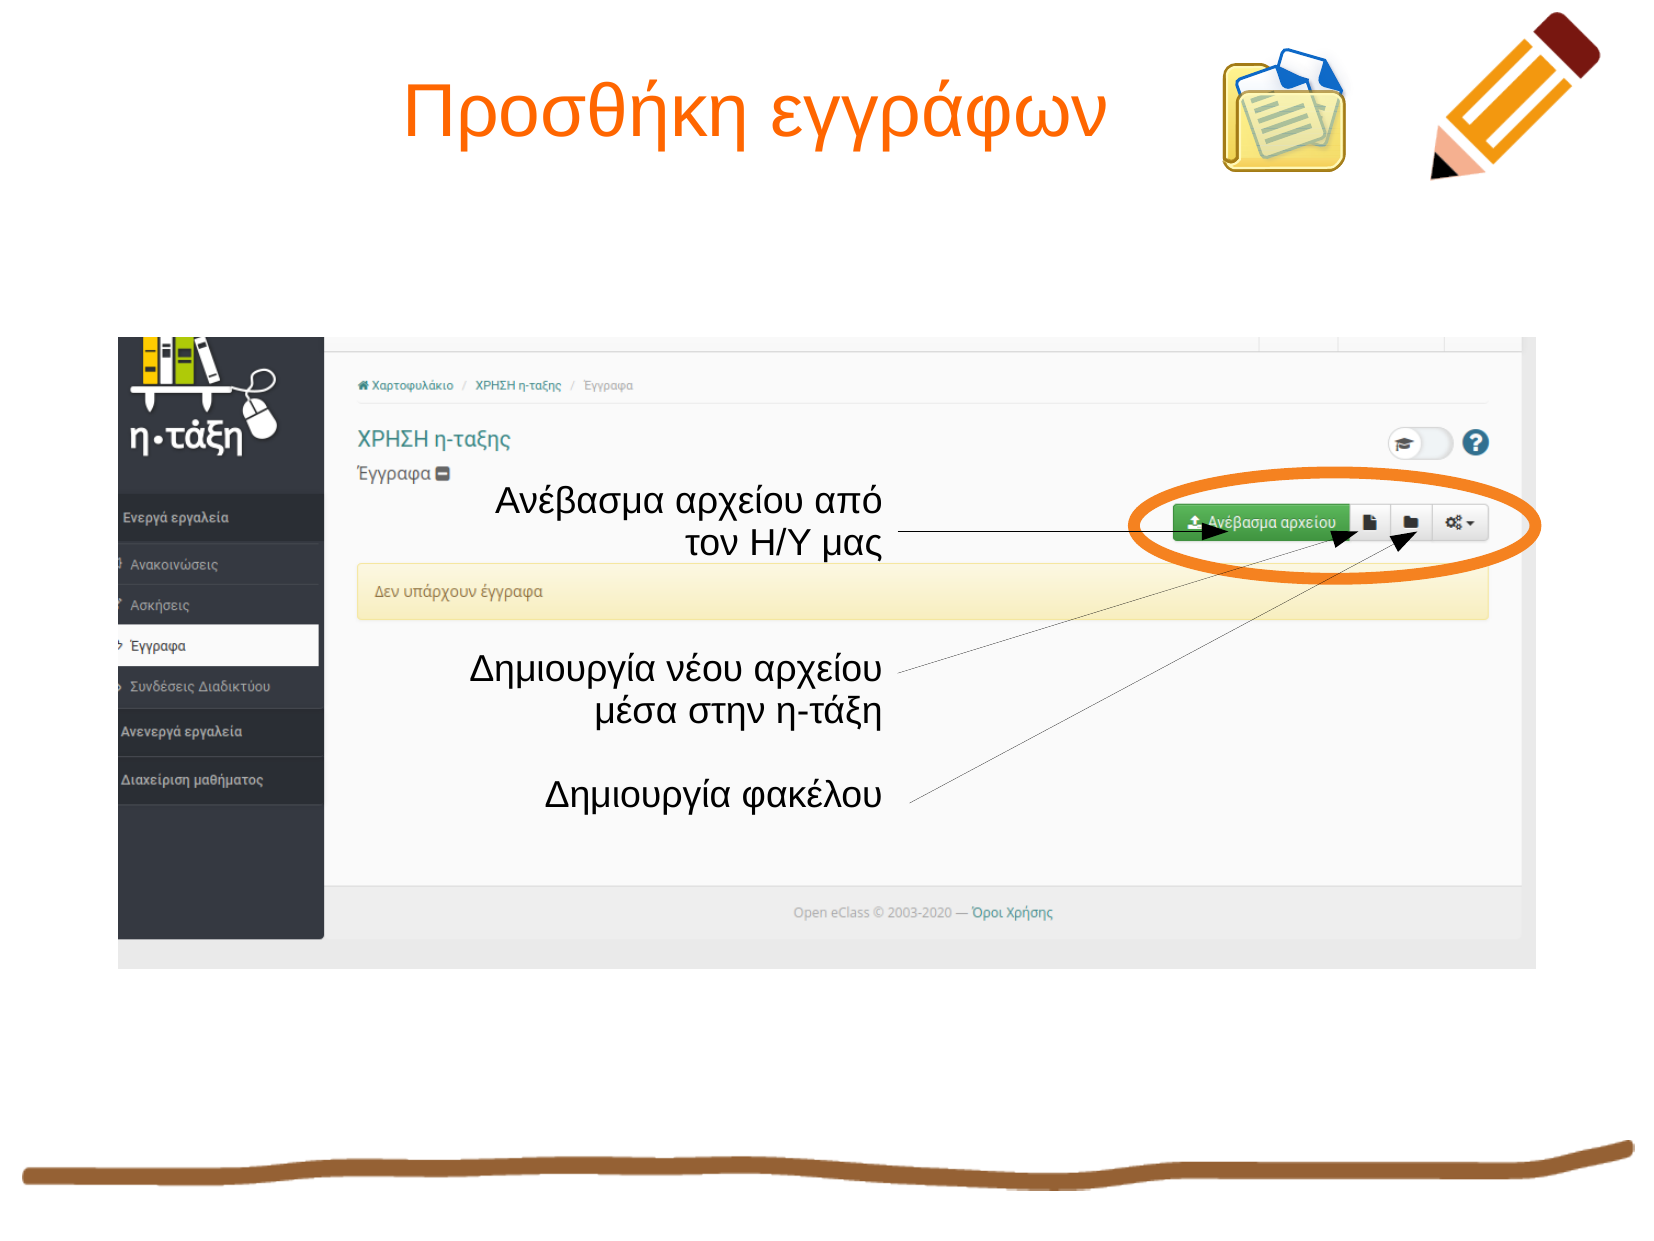

# Προσθήκη εγγράφων
Ανέβασμα αρχείου από τον Η/Υ μας
Δημιουργία νέου αρχείου
μέσα στην η-τάξη
Δημιουργία φακέλου